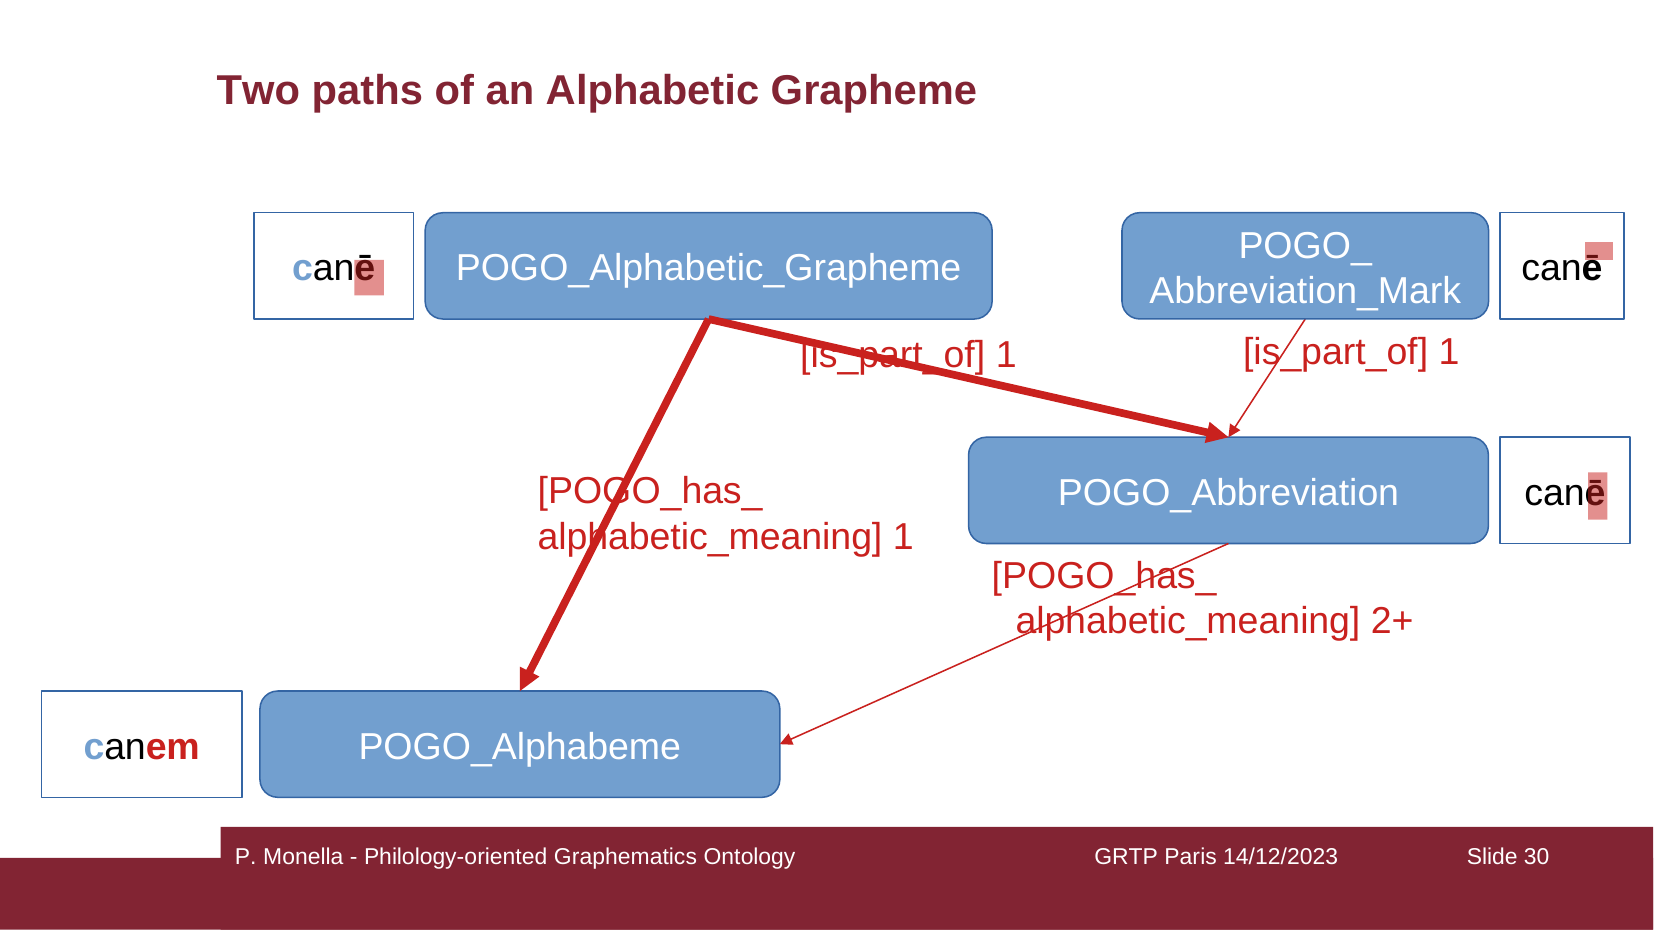

Two paths of an Alphabetic Grapheme
canē
POGO_
Abbreviation_Mark
canē
POGO_Alphabetic_Grapheme
canē
POGO_Abbreviation
POGO_Alphabeme
canem
P. Monella - Philology-oriented Graphematics Ontology
30